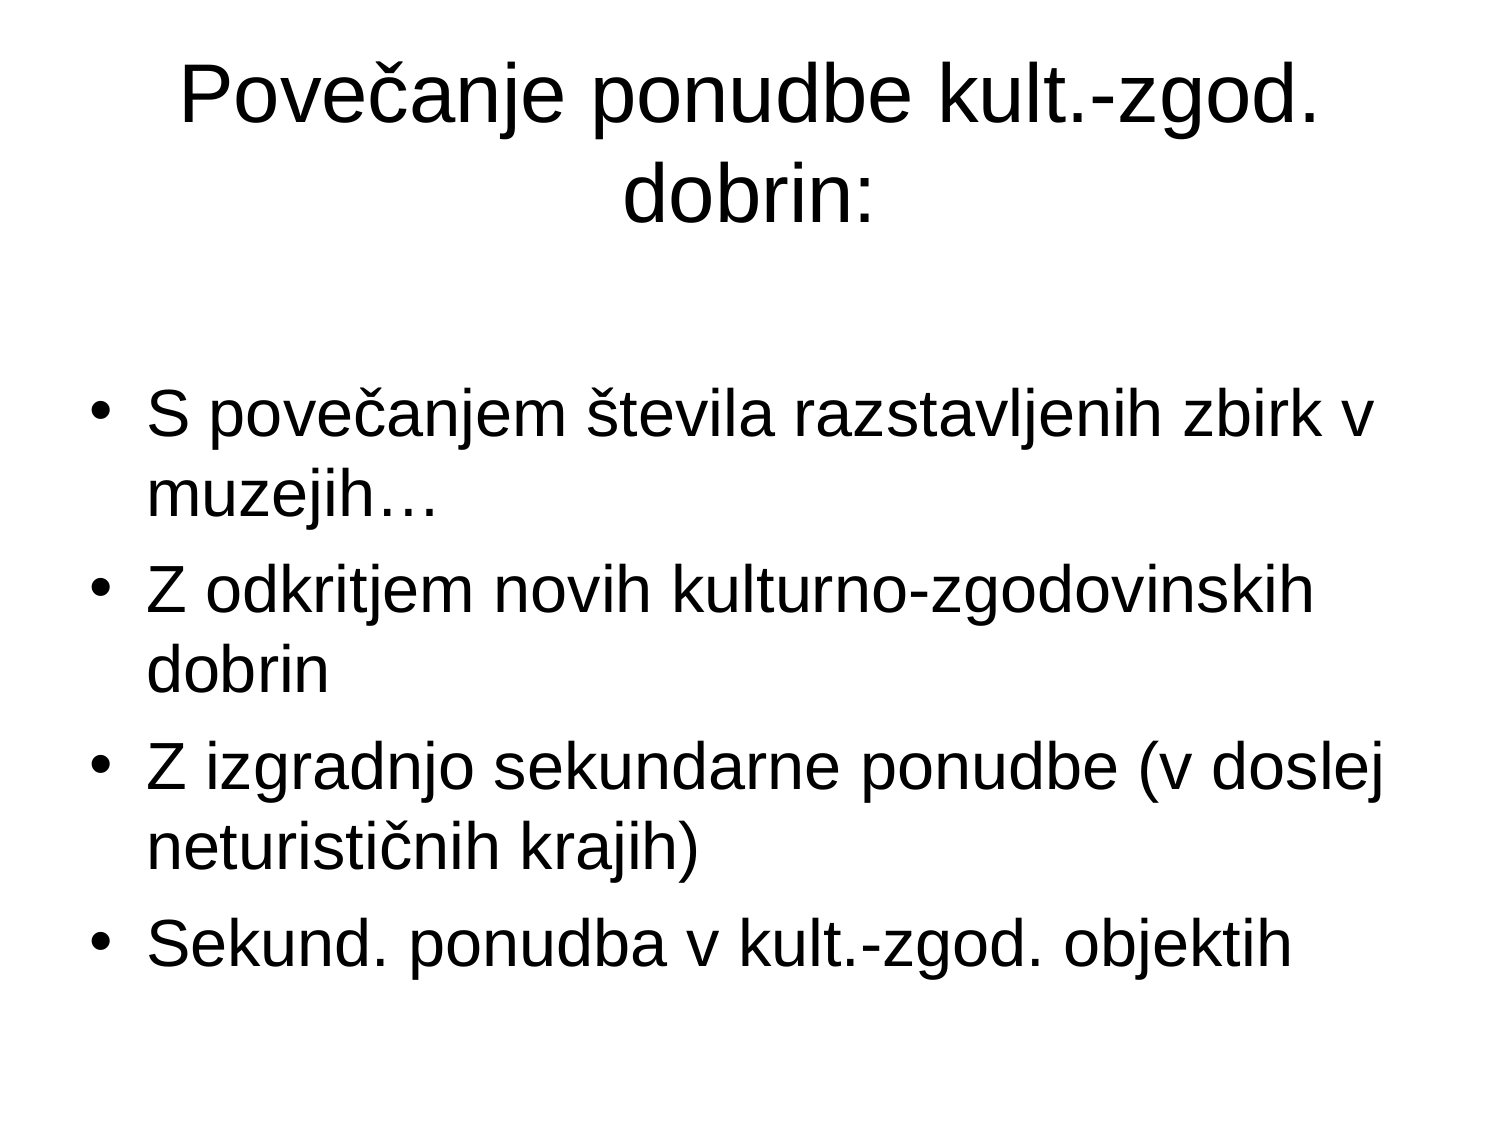

# Povečanje ponudbe kult.-zgod. dobrin:
S povečanjem števila razstavljenih zbirk v muzejih…
Z odkritjem novih kulturno-zgodovinskih dobrin
Z izgradnjo sekundarne ponudbe (v doslej neturističnih krajih)
Sekund. ponudba v kult.-zgod. objektih